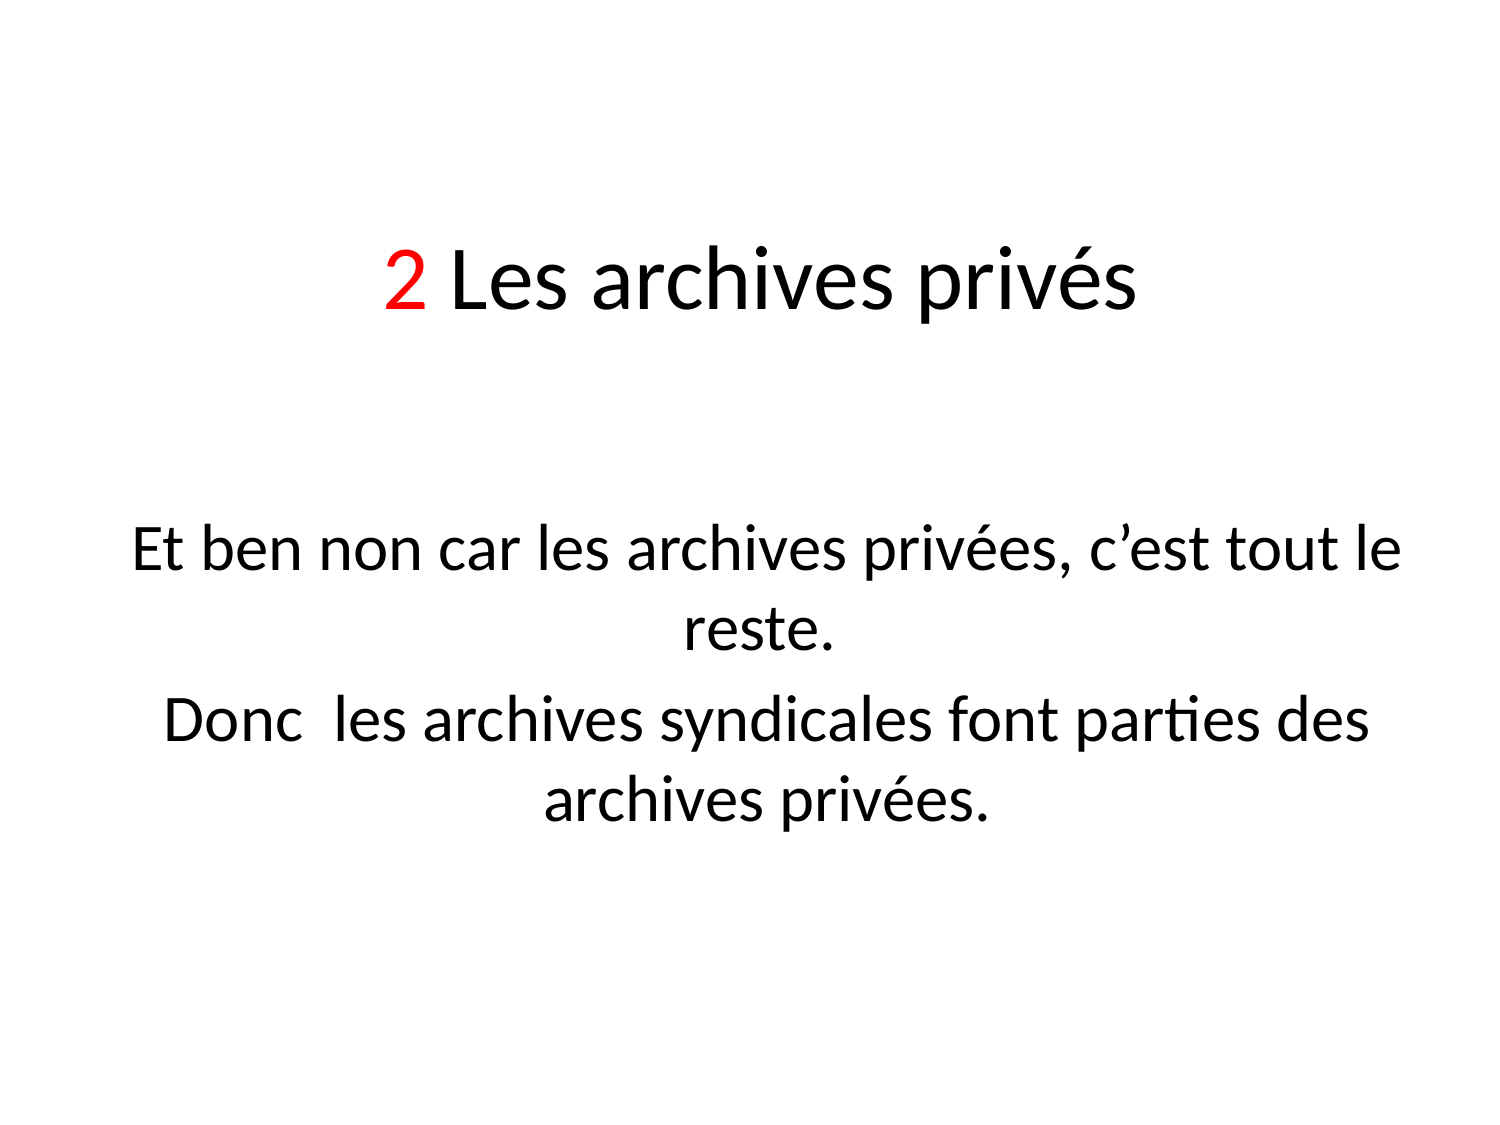

# 2 Les archives privés
Et ben non car les archives privées, c’est tout le reste.
Donc les archives syndicales font parties des archives privées.